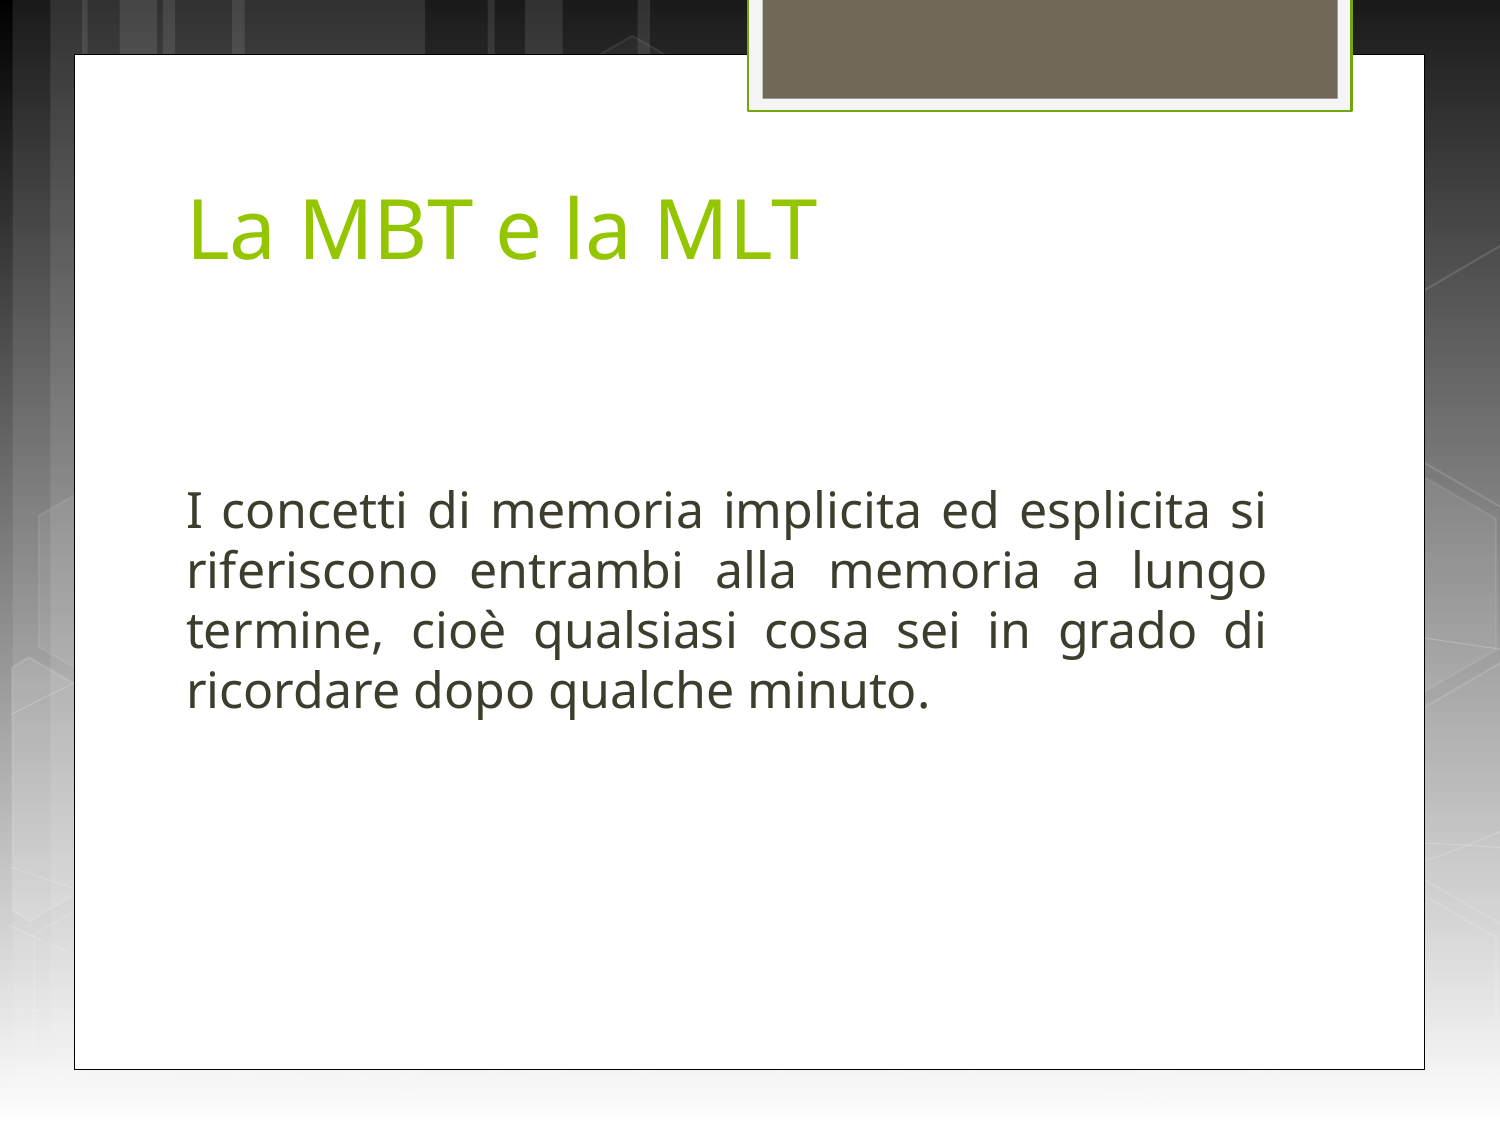

# La MBT e la MLT
I concetti di memoria implicita ed esplicita si riferiscono entrambi alla memoria a lungo termine, cioè qualsiasi cosa sei in grado di ricordare dopo qualche minuto.